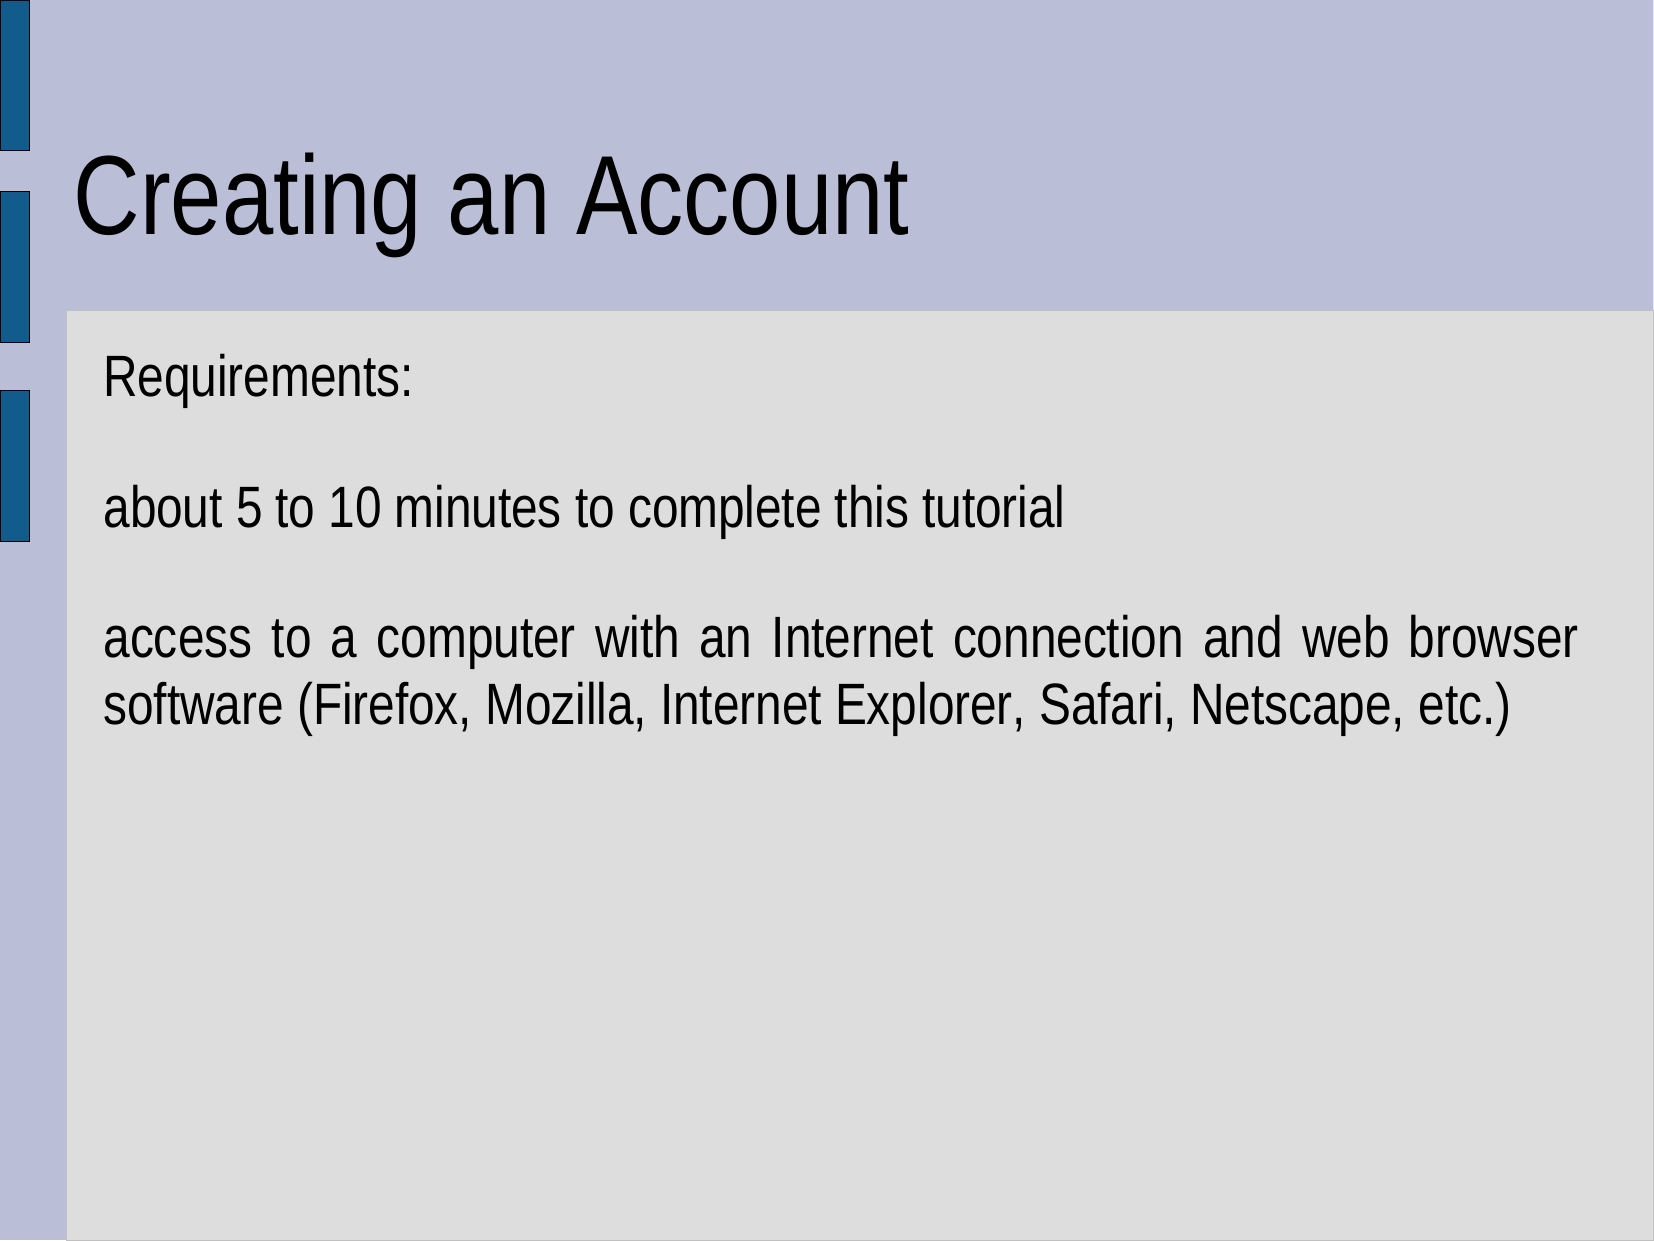

Creating an Account
Requirements:
about 5 to 10 minutes to complete this tutorial
access to a computer with an Internet connection and web browser software (Firefox, Mozilla, Internet Explorer, Safari, Netscape, etc.)